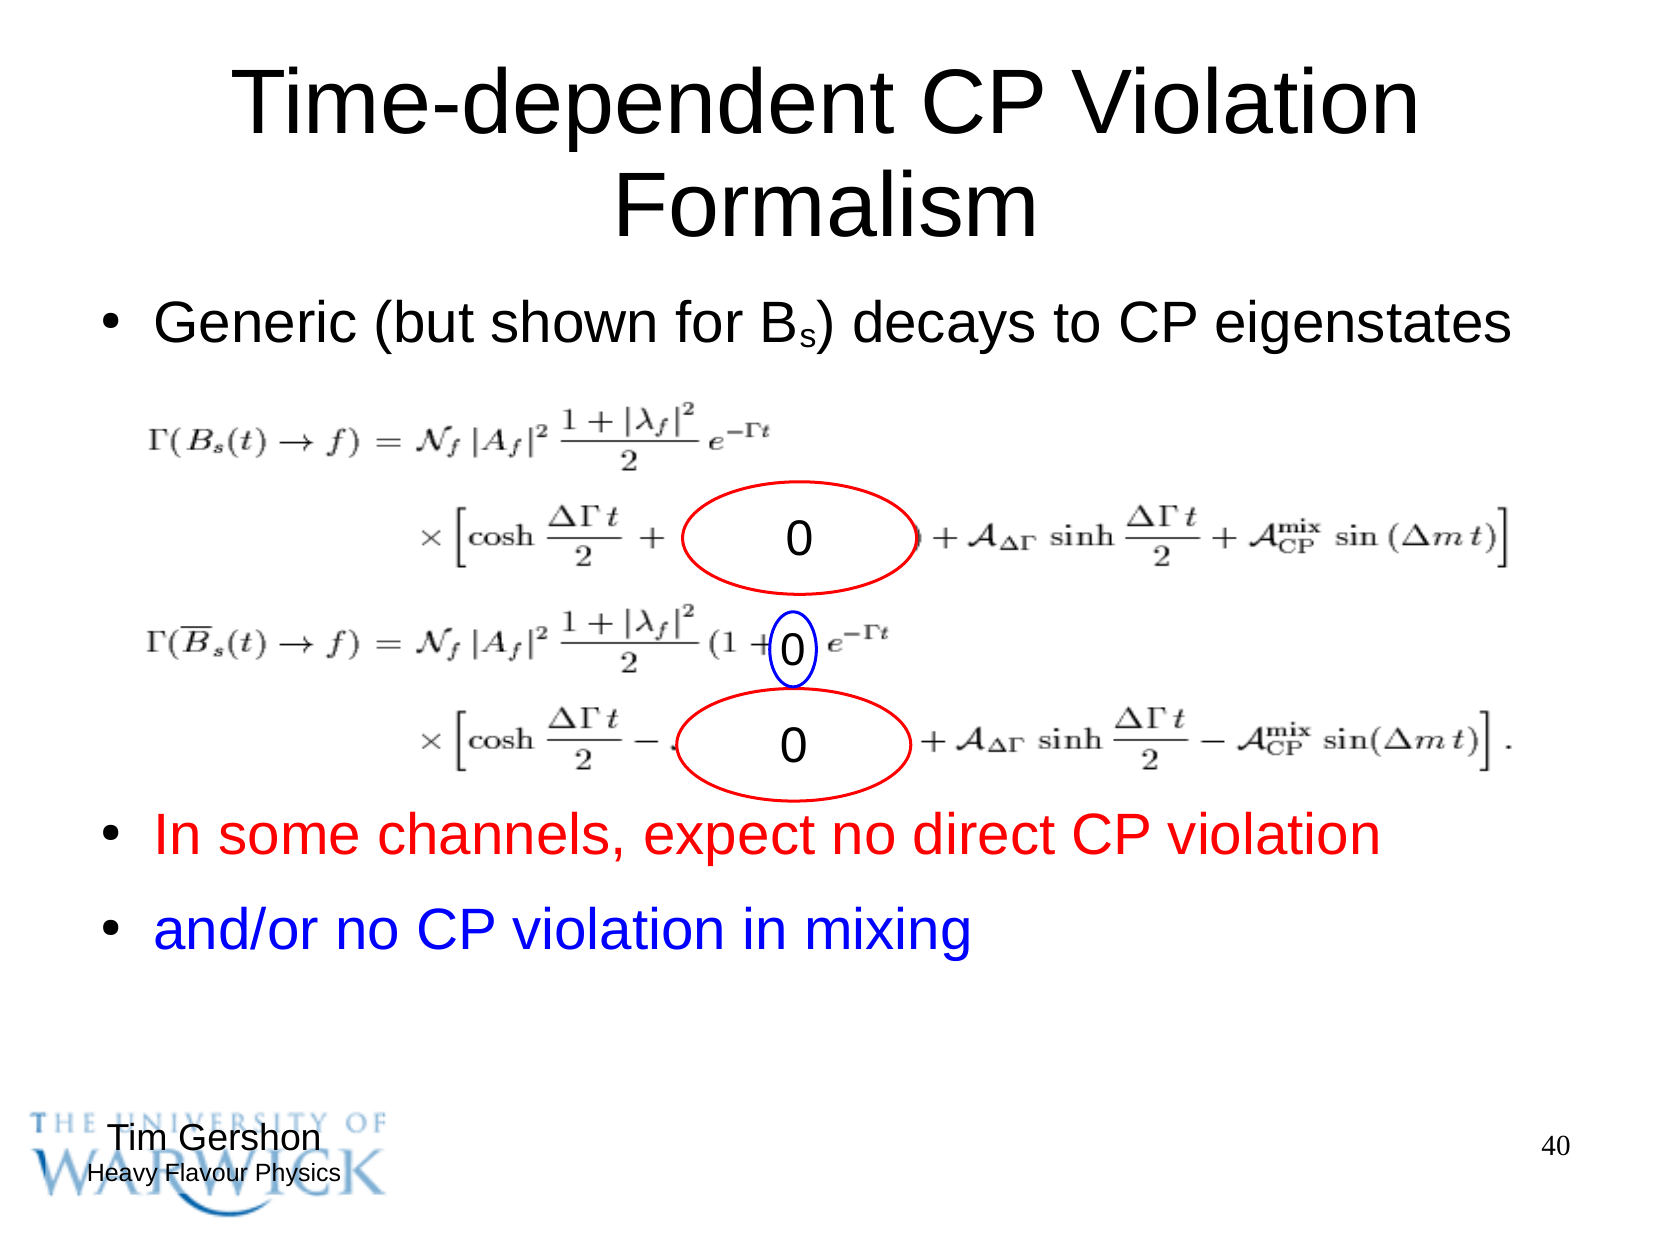

# Time-dependent CP Violation Formalism
Generic (but shown for Bs) decays to CP eigenstates
In some channels, expect no direct CP violation
and/or no CP violation in mixing
0
0
0
Tim Gershon
New Physics & CP Violation
Tim Gershon
Heavy Flavour Physics
40